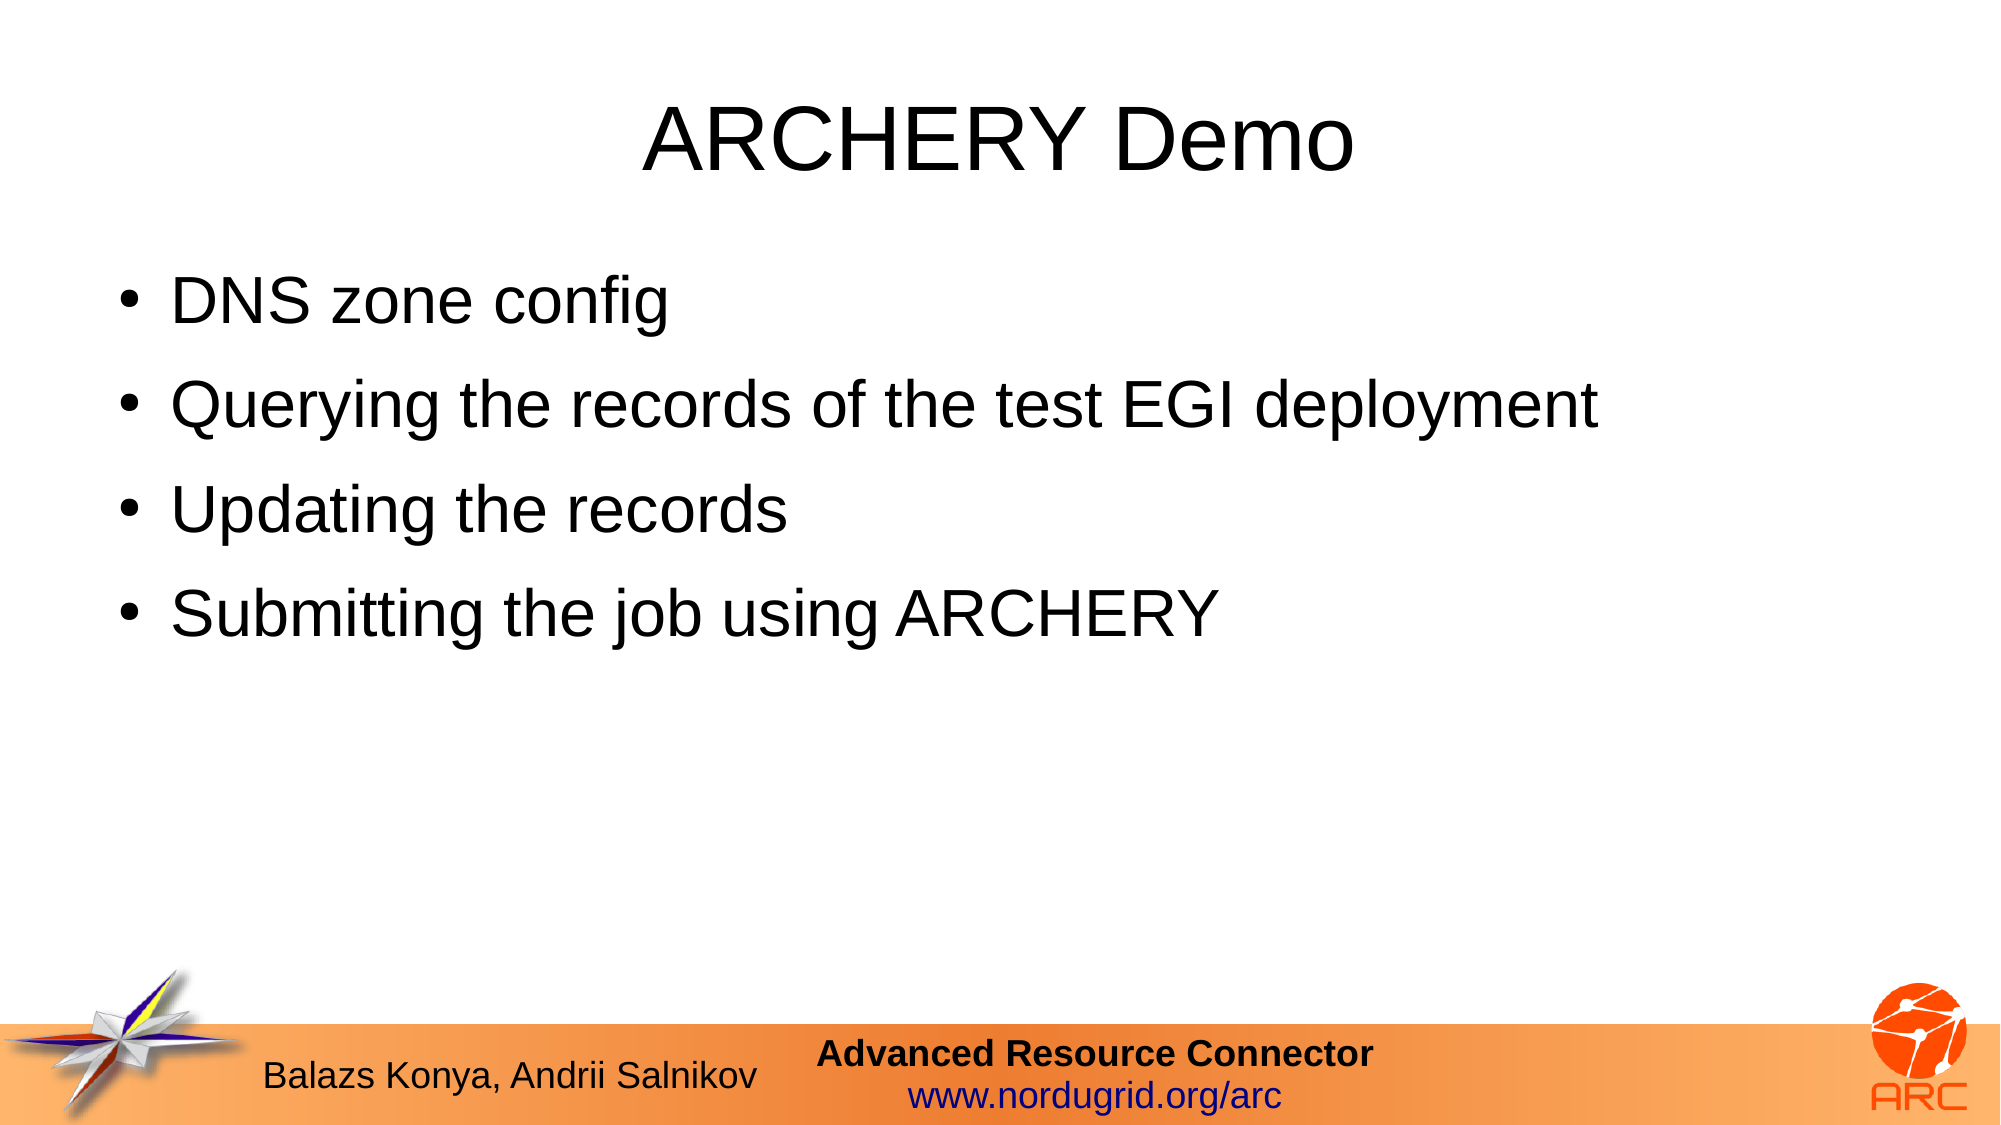

# ARCHERY Demo
DNS zone config
Querying the records of the test EGI deployment
Updating the records
Submitting the job using ARCHERY
Balazs Konya, Andrii Salnikov